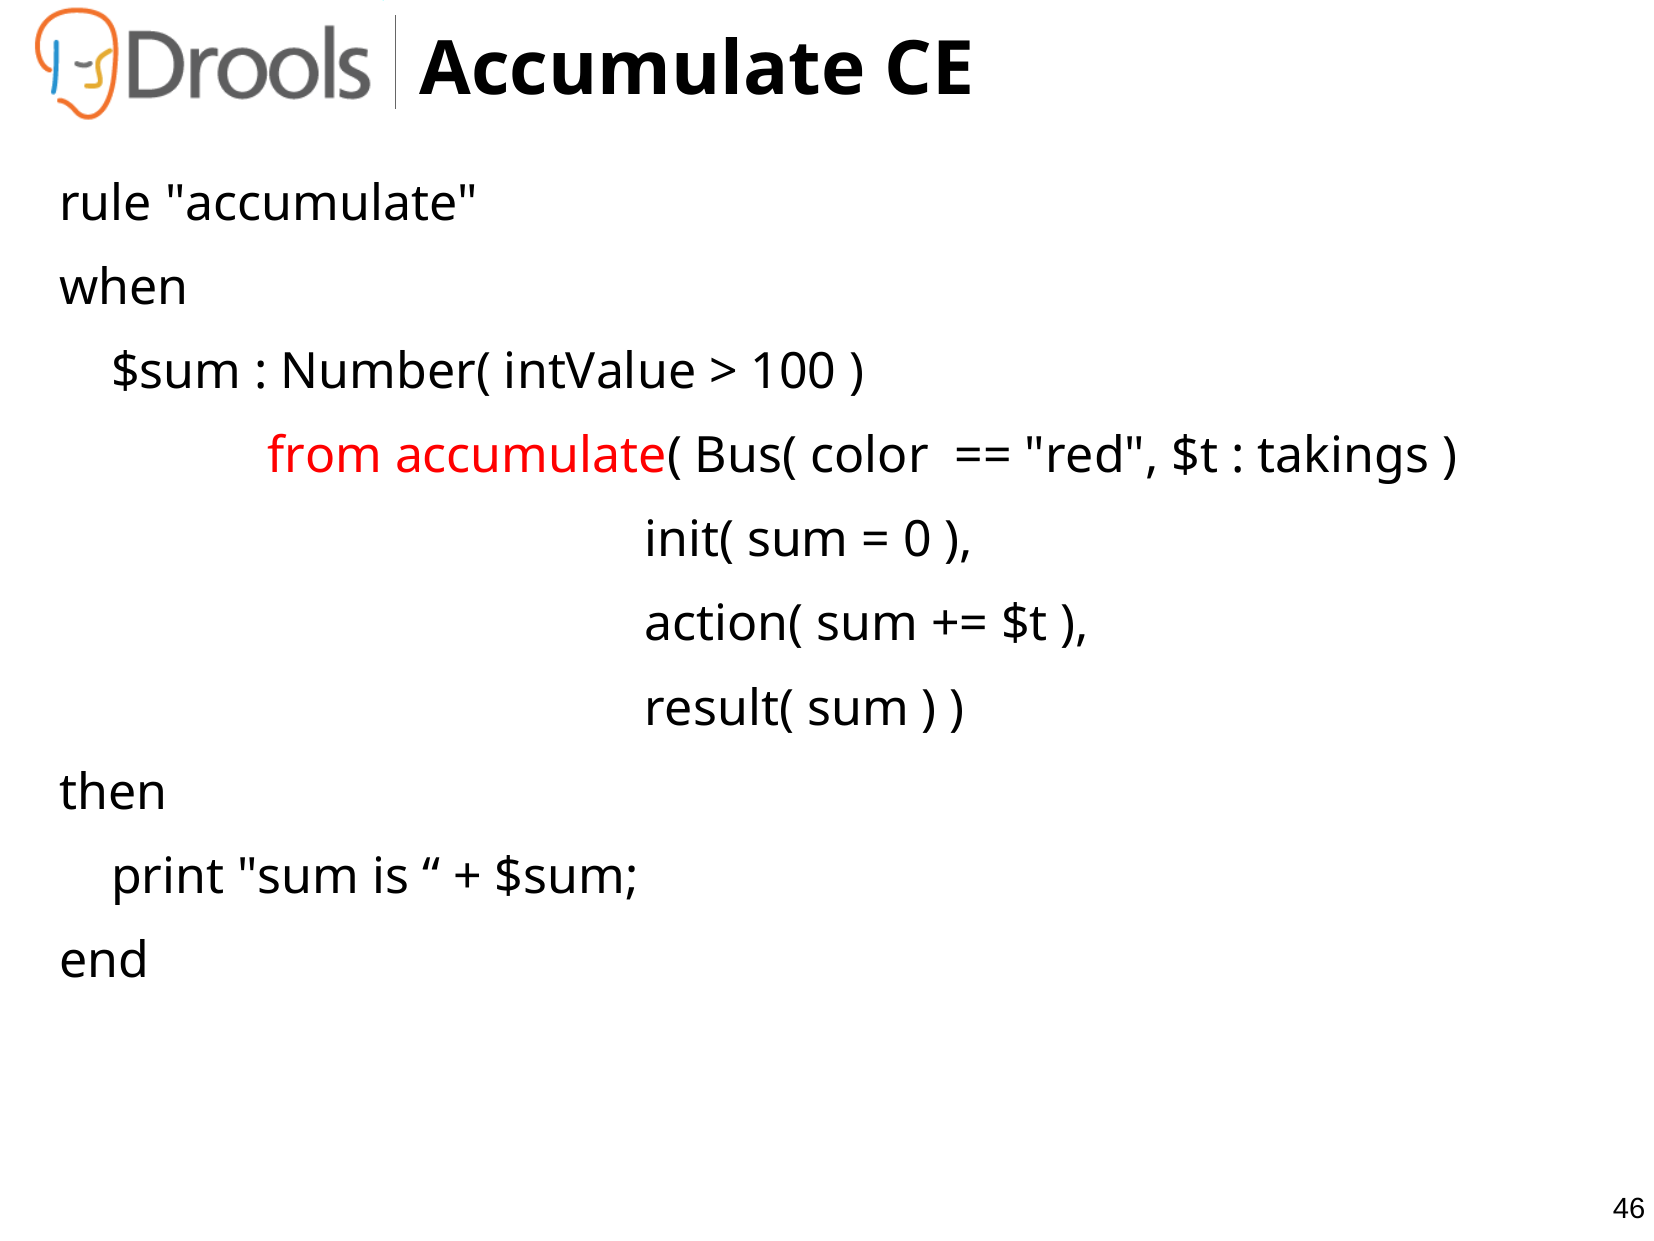

# Accumulate CE
rule "accumulate"
when
 $sum : Number( intValue > 100 )
 from accumulate( Bus( color == "red", $t : takings )
 init( sum = 0 ),
 action( sum += $t ),
 result( sum ) )
then
 print "sum is “ + $sum;
end